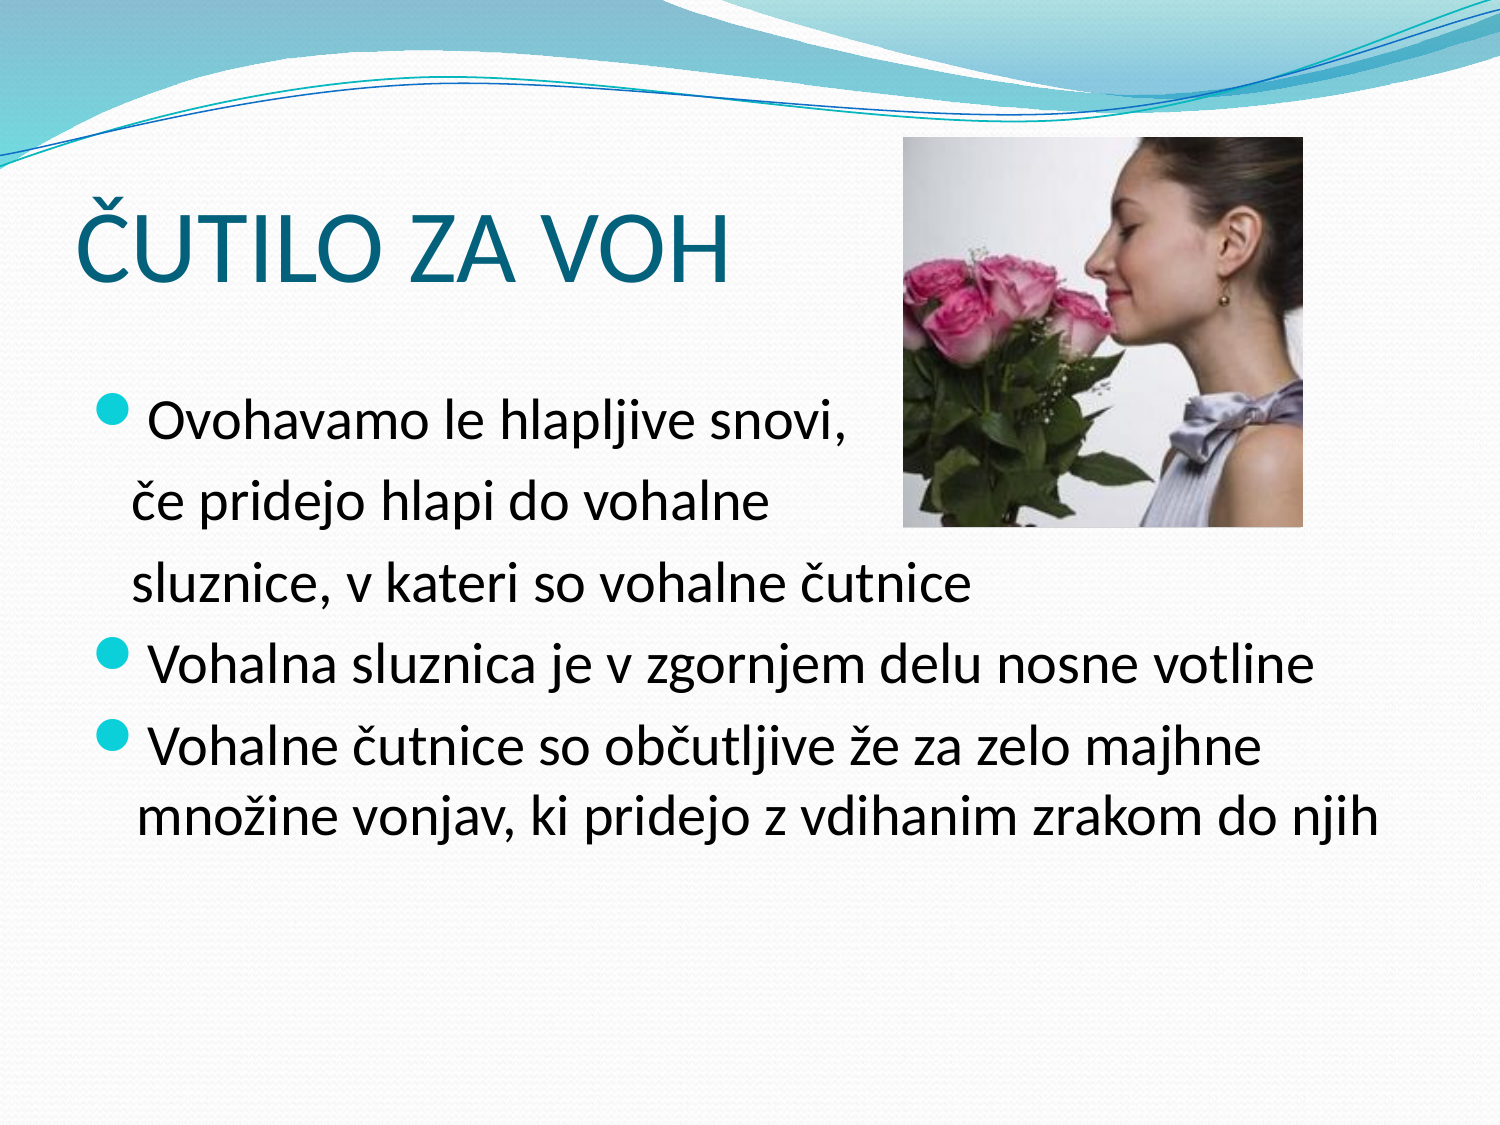

# ČUTILO ZA VOH
Ovohavamo le hlapljive snovi,
 če pridejo hlapi do vohalne
 sluznice, v kateri so vohalne čutnice
Vohalna sluznica je v zgornjem delu nosne votline
Vohalne čutnice so občutljive že za zelo majhne množine vonjav, ki pridejo z vdihanim zrakom do njih